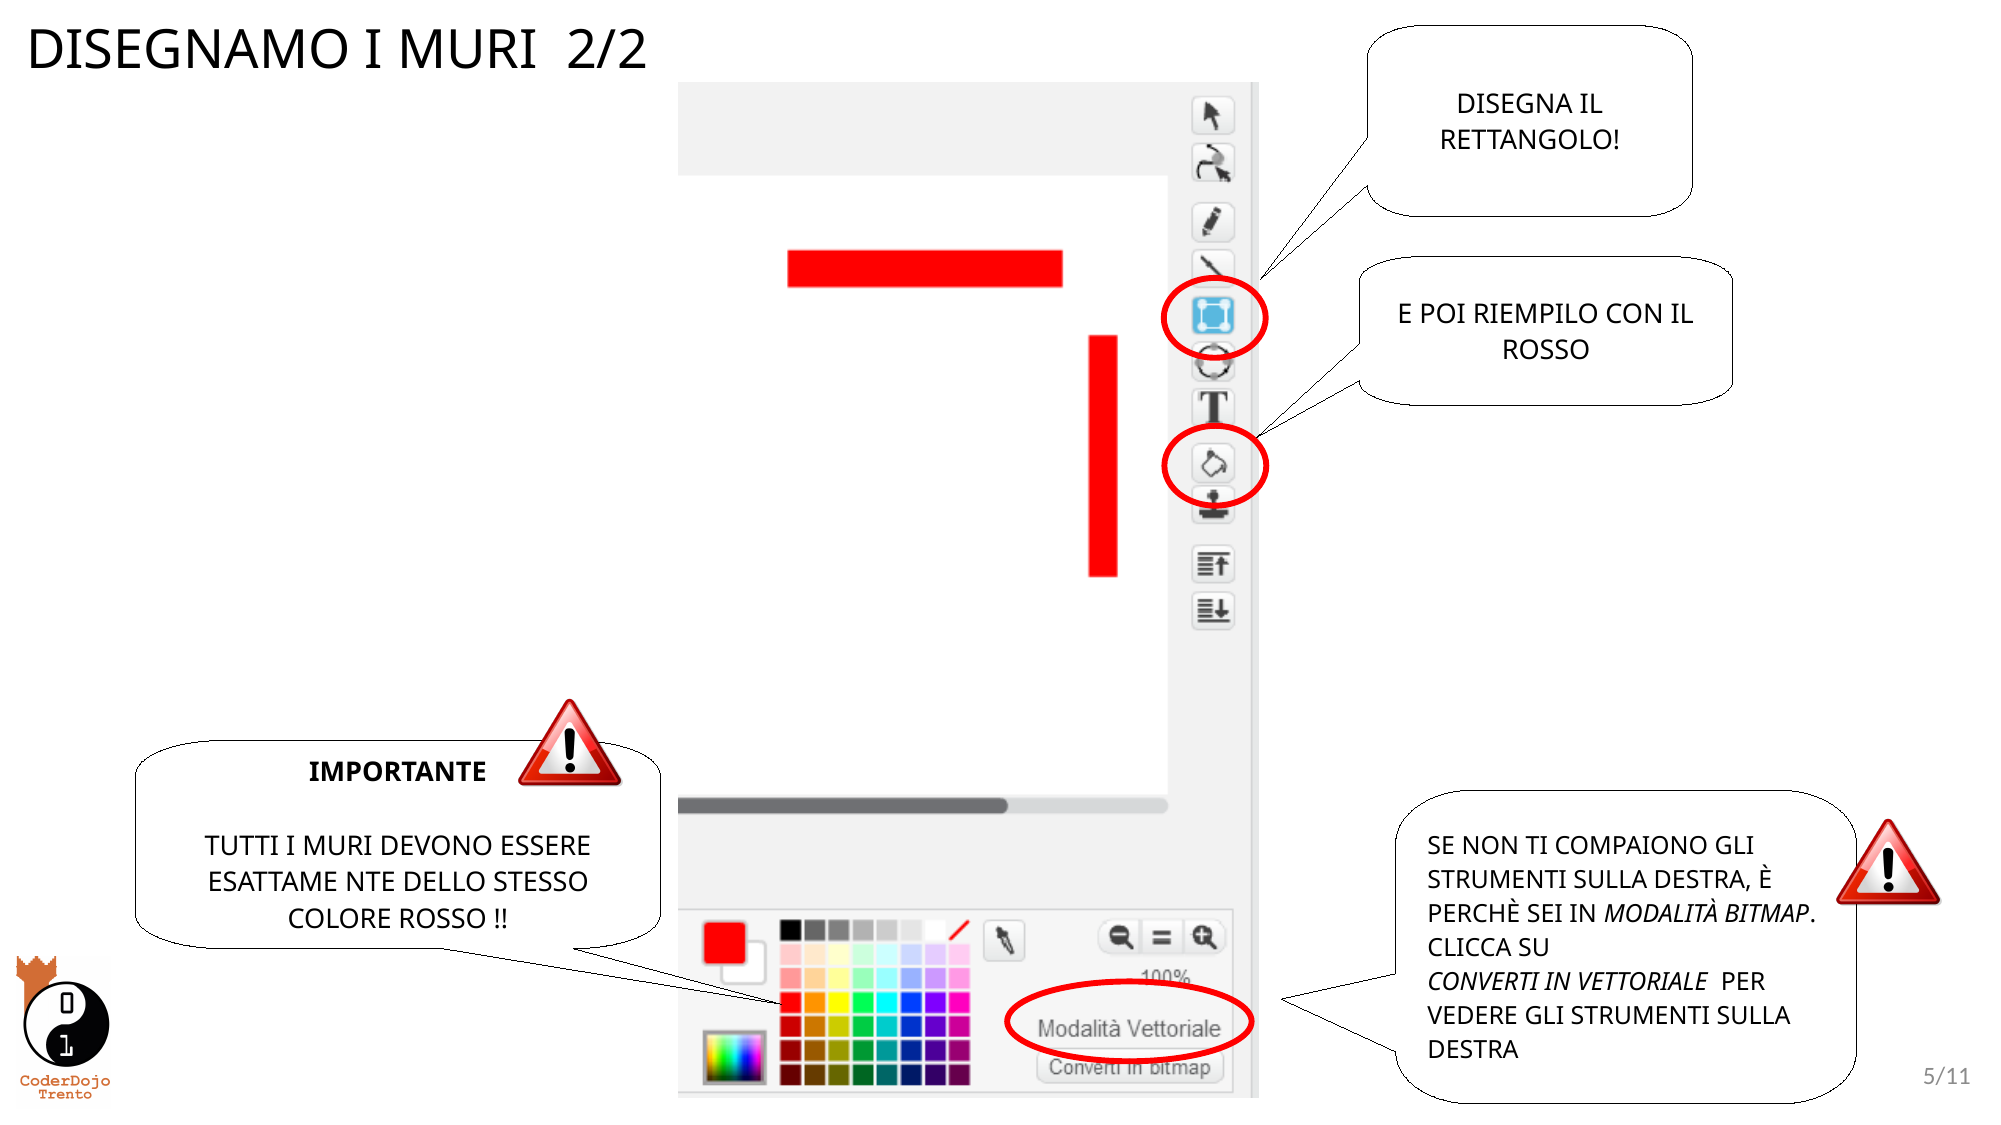

DISEGNAMO I MURI 2/2
DISEGNA IL RETTANGOLO!
E POI RIEMPILO CON IL ROSSO
IMPORTANTE
TUTTI I MURI DEVONO ESSERE ESATTAME NTE DELLO STESSO COLORE ROSSO !!
SE NON TI COMPAIONO GLI STRUMENTI SULLA DESTRA, È PERCHÈ SEI IN MODALITÀ BITMAP. CLICCA SU
CONVERTI IN VETTORIALE PER VEDERE GLI STRUMENTI SULLA DESTRA
5